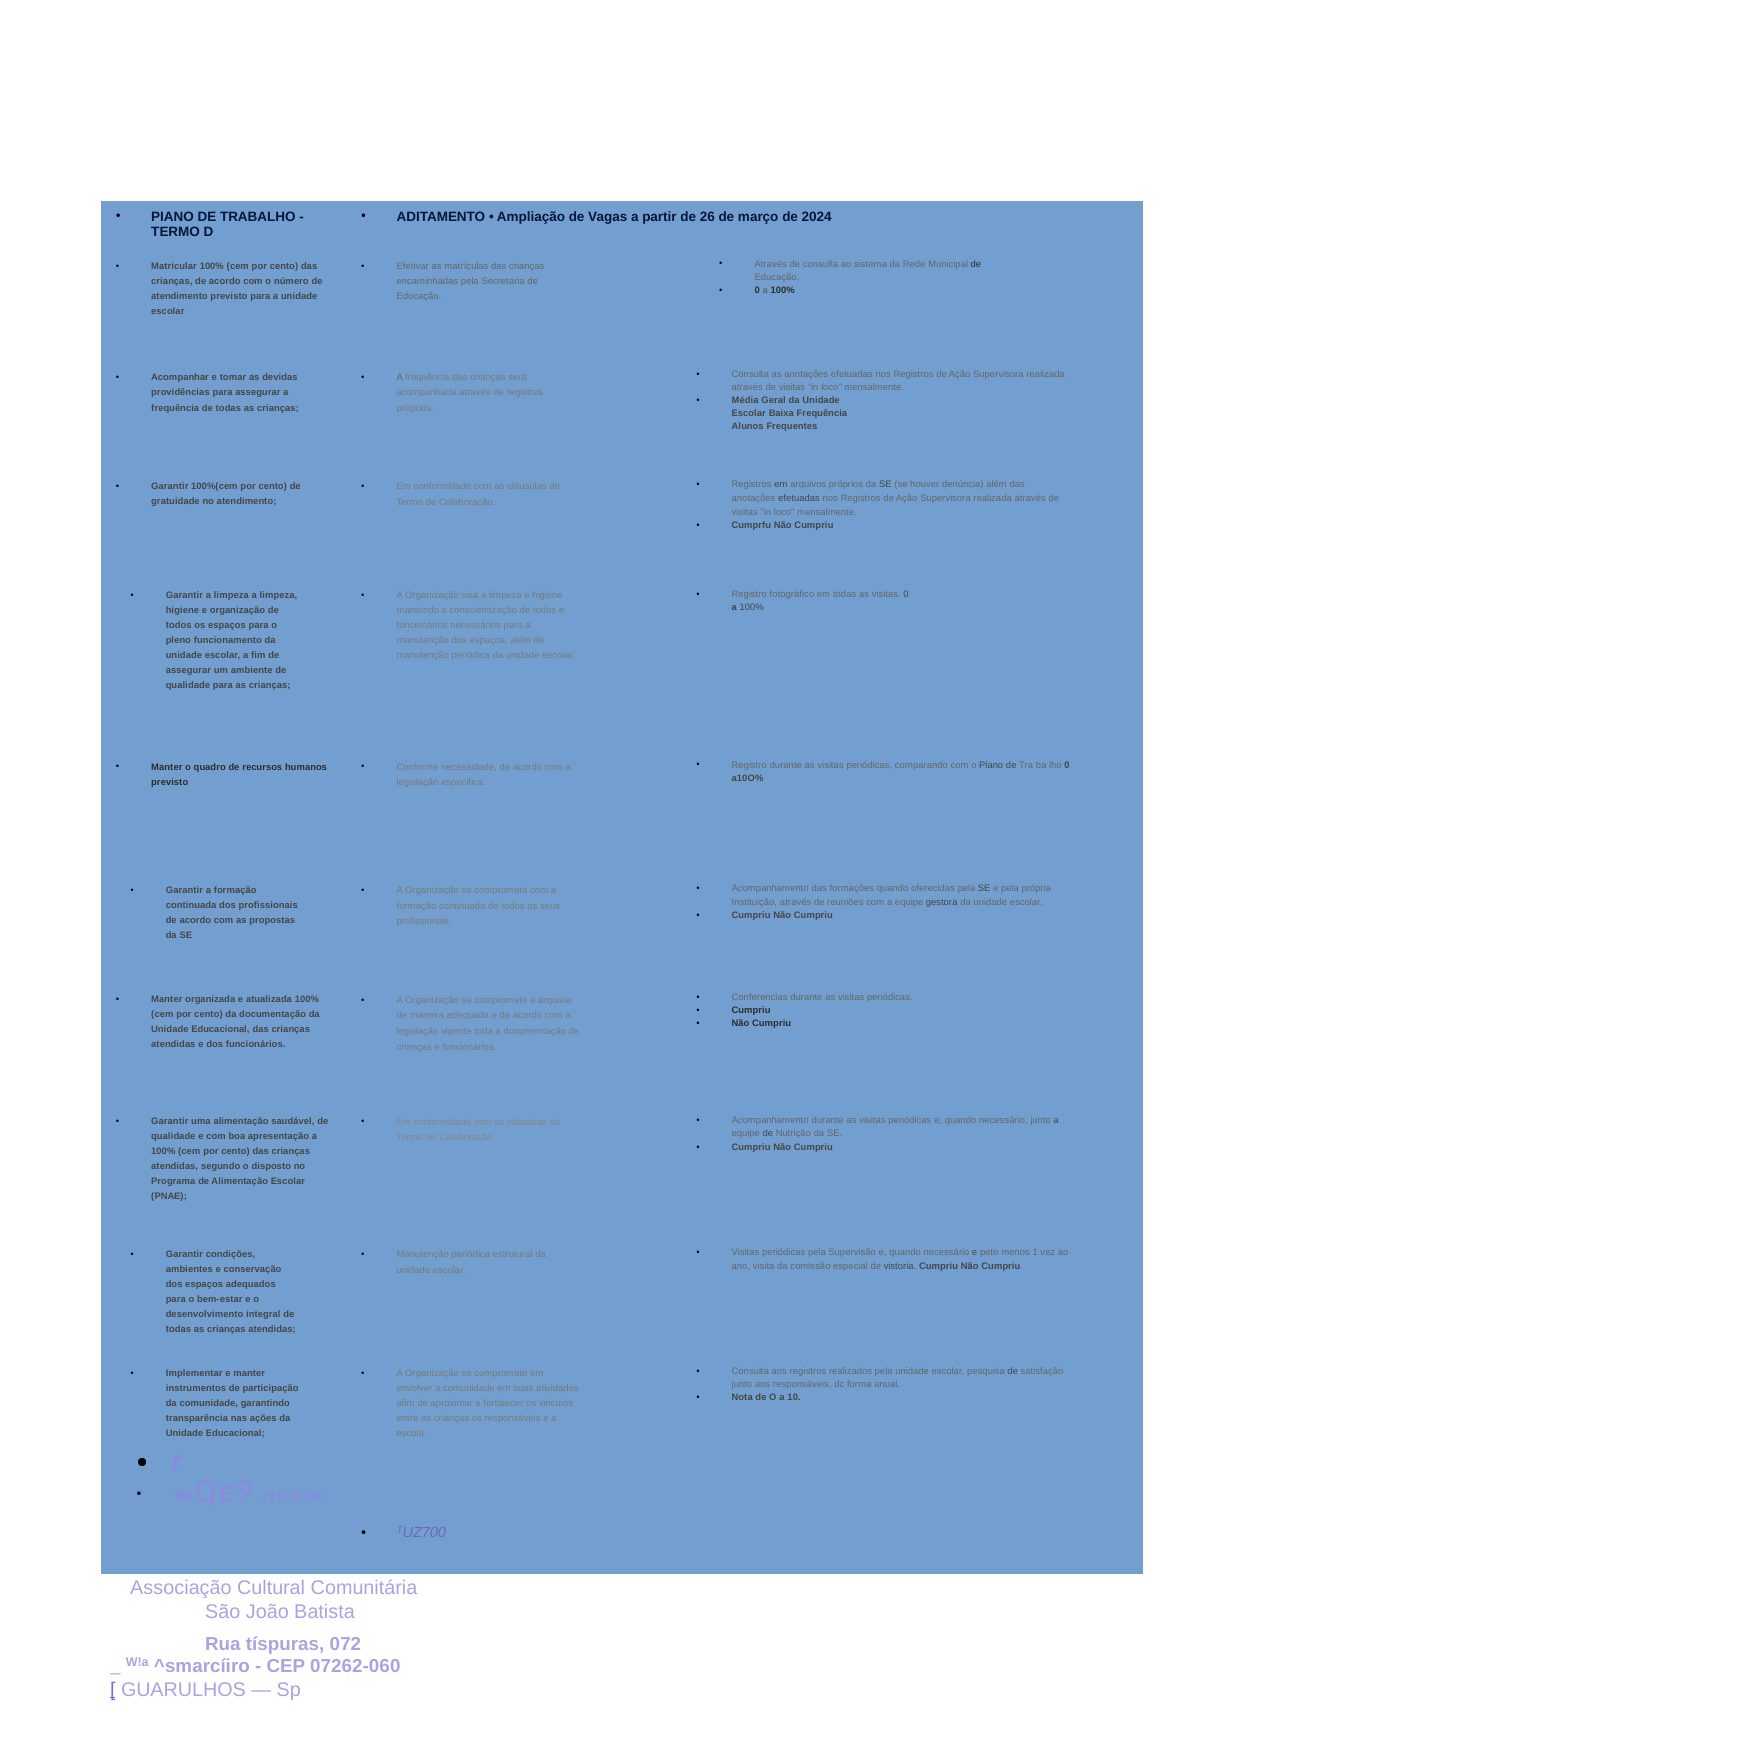

| PIANO DE TRABALHO - TERMO D | ADITAMENTO • Ampliação de Vagas a partir de 26 de março de 2024 | |
| --- | --- | --- |
| Matricular 100% (cem por cento) das crianças, de acordo com o número de atendimento previsto para a unidade escolar | Efetivar as matrículas das crianças encaminhadas pela Secretaria de Educação. | Através de consulta ao sistema da Rede Municipal de Educação. 0 a 100% |
| Acompanhar e tomar as devidas providências para assegurar a frequência de todas as crianças; | A frequência das crianças será acompanhada através de registros próprios. | Consulta as anotações efetuadas nos Registros de Ação Supervisora realizada através de visitas "in loco" mensalmente. Média Geral da Unidade Escolar Baixa Frequência Alunos Frequentes |
| Garantir 100%(cem por cento) de gratuidade no atendimento; | Em conformidade com as cláusulas do Termo de Colaboração. | Registros em arquivos próprios da SE (se houver denúncia) além das anotações efetuadas nos Registros de Ação Supervisora realizada através de visitas "in loco" mensalmente. Cumprfu Não Cumpriu |
| Garantir a limpeza a limpeza, higiene e organização de todos os espaços para o pleno funcionamento da unidade escolar, a fim de assegurar um ambiente de qualidade para as crianças; | A Organização visa a limpeza e higiene mantendo a conscientização de todos e funcionários necessários para a manutenção dos espaços, além de manutenção periódica da unidade escoiar. | Registro fotográfico em todas as visitas. 0 a 100% |
| Manter o quadro de recursos humanos previsto | Conforme necessidade, de acordo com a legislação especifica. | Registro durante as visitas periódicas, comparando com o Plano de Tra ba lho 0 a10O% |
| Garantir a formação continuada dos profissionais de acordo com as propostas da SE | A Organização se compromete com a formação continuada de todos os seus profissionais. | Acompanhamento das formações quando oferecidas pela SE e pela própria Instituição, através de reuniões com a equipe gestora da unidade escolar. Cumpriu Não Cumpriu |
| Manter organizada e atualizada 100% (cem por cento) da documentação da Unidade Educacional, das crianças atendidas e dos funcionários. | A Organização se compromete a arquivar de maneira adequada e de acordo com a legislação vigente toda a documentação de crianças e funcionários. | Conferencias durante as visitas periódicas. Cumpriu Não Cumpriu |
| Garantir uma alimentação saudável, de qualidade e com boa apresentação a 100% (cem por cento) das crianças atendidas, segundo o disposto no Programa de Alimentação Escolar (PNAE); | Em conformidade com as cláusulas do Termo de Colaboração. | Acompanhamento durante as visitas periódicas e, quando necessário, junto a equipe de Nutrição da SE. Cumpriu Não Cumpriu |
| Garantir condições, ambientes e conservação dos espaços adequados para o bem-estar e o desenvolvimento integral de todas as crianças atendidas; | Manutenção periódica estrutural da unidade escolar. | Visitas periódicas pela Supervisão e, quando necessário e peto menos 1 vez ao ano, visita da comissão especial de vistoria. Cumpriu Não Cumpriu |
| Implementar e manter instrumentos de participação da comunidade, garantindo transparência nas ações da Unidade Educacional; r ’fl/l Q£9 /tOC/Ar | A Organização se compromete em envolver a comunidade em suas atividades afim de aproximar e fortalecer os vincuios entre as crianças os responsáveis e a escola. | Consulta aos registros realizados pela unidade escolar, pesquisa de satisfação junto aos responsáveis, dc forma anual. Nota de O a 10. |
| | TUZ700 | |
Associação Cultural Comunitária
São João Batista
Rua tíspuras, 072
_ W!a ^smarcíiro - CEP 07262-060
[ guarulhos — Sp